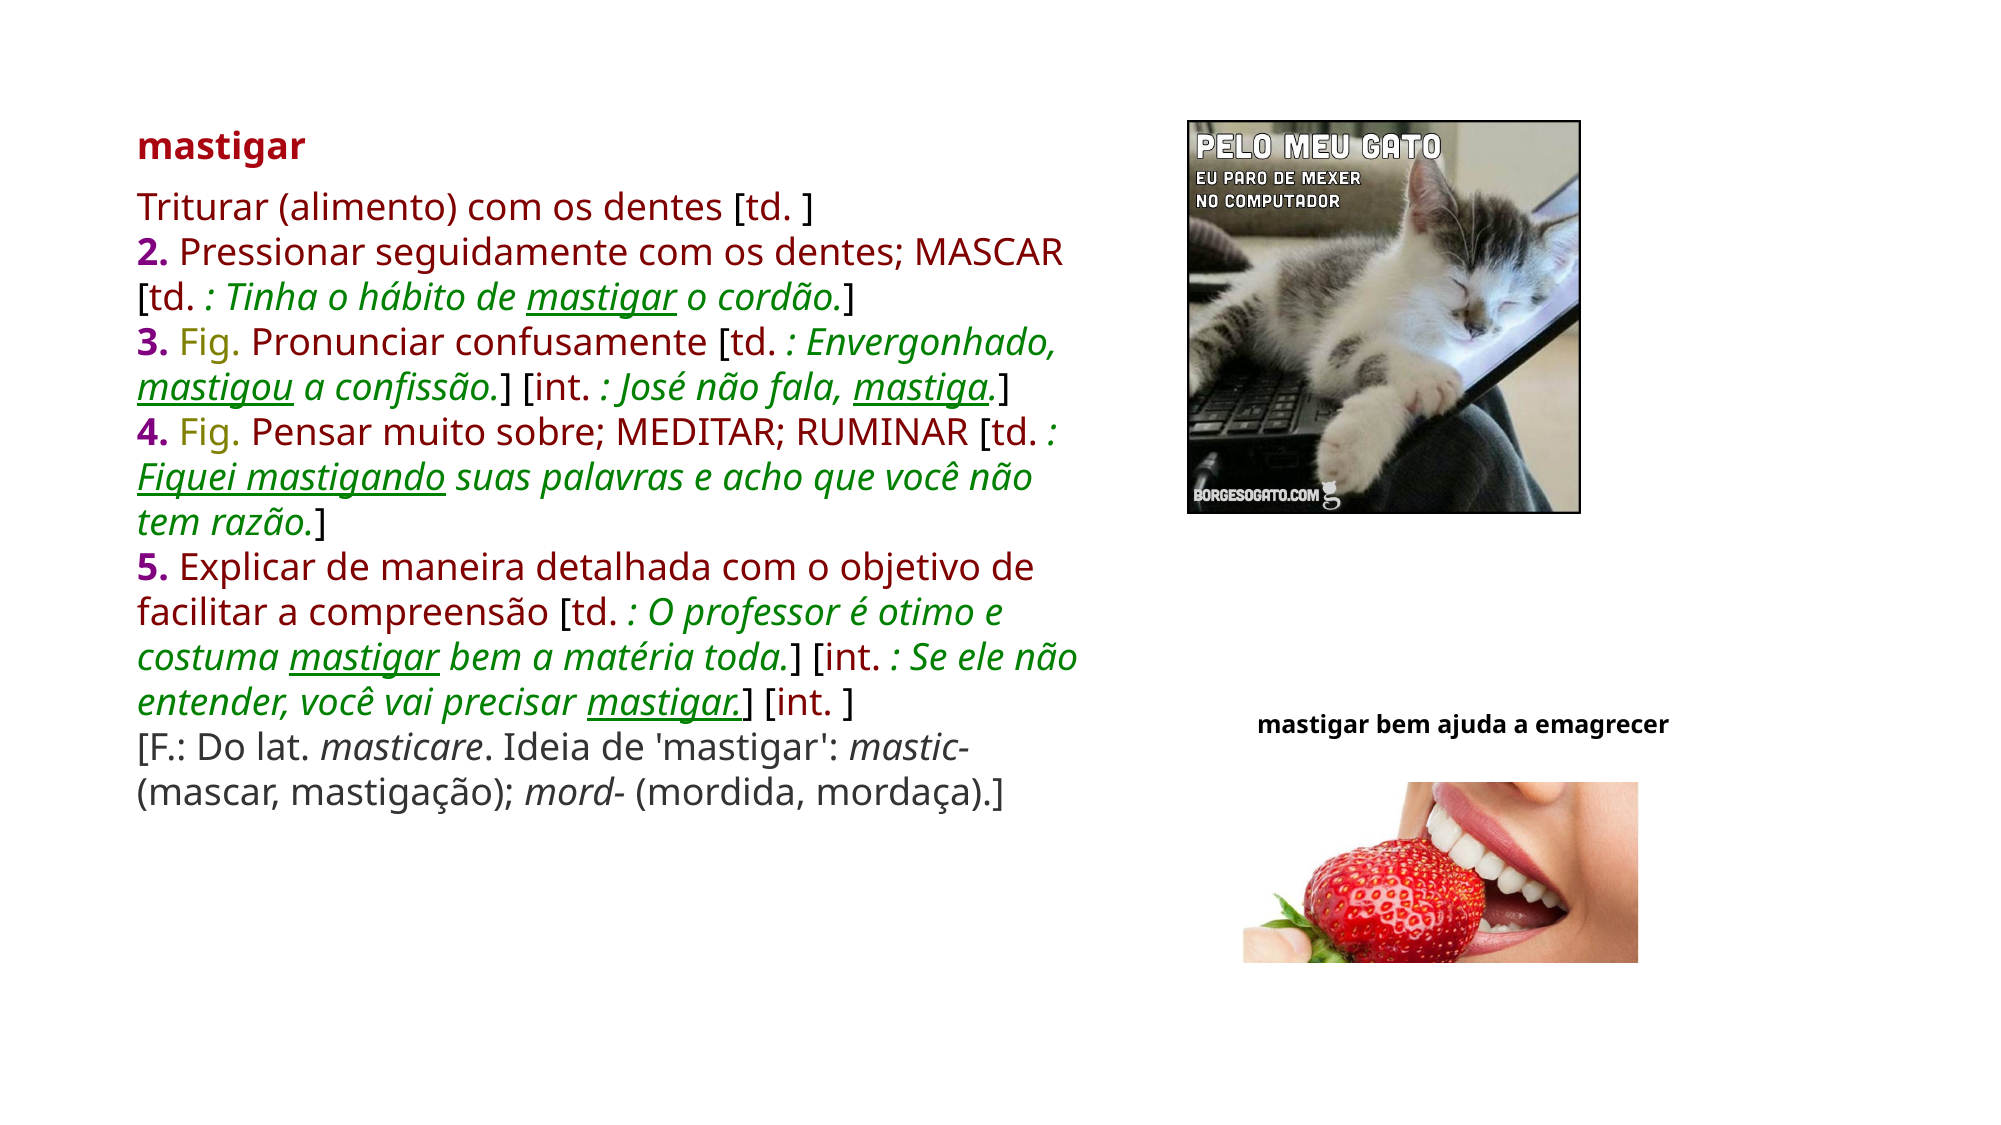

mastigar
Triturar (alimento) com os dentes [td. ]
2. Pressionar seguidamente com os dentes; MASCAR [td. : Tinha o hábito de mastigar o cordão.]
3. Fig. Pronunciar confusamente [td. : Envergonhado, mastigou a confissão.] [int. : José não fala, mastiga.]
4. Fig. Pensar muito sobre; MEDITAR; RUMINAR [td. : Fiquei mastigando suas palavras e acho que você não tem razão.]
5. Explicar de maneira detalhada com o objetivo de facilitar a compreensão [td. : O professor é otimo e costuma mastigar bem a matéria toda.] [int. : Se ele não entender, você vai precisar mastigar.] [int. ]
[F.: Do lat. masticare. Ideia de 'mastigar': mastic- (mascar, mastigação); mord- (mordida, mordaça).]
mastigar bem ajuda a emagrecer